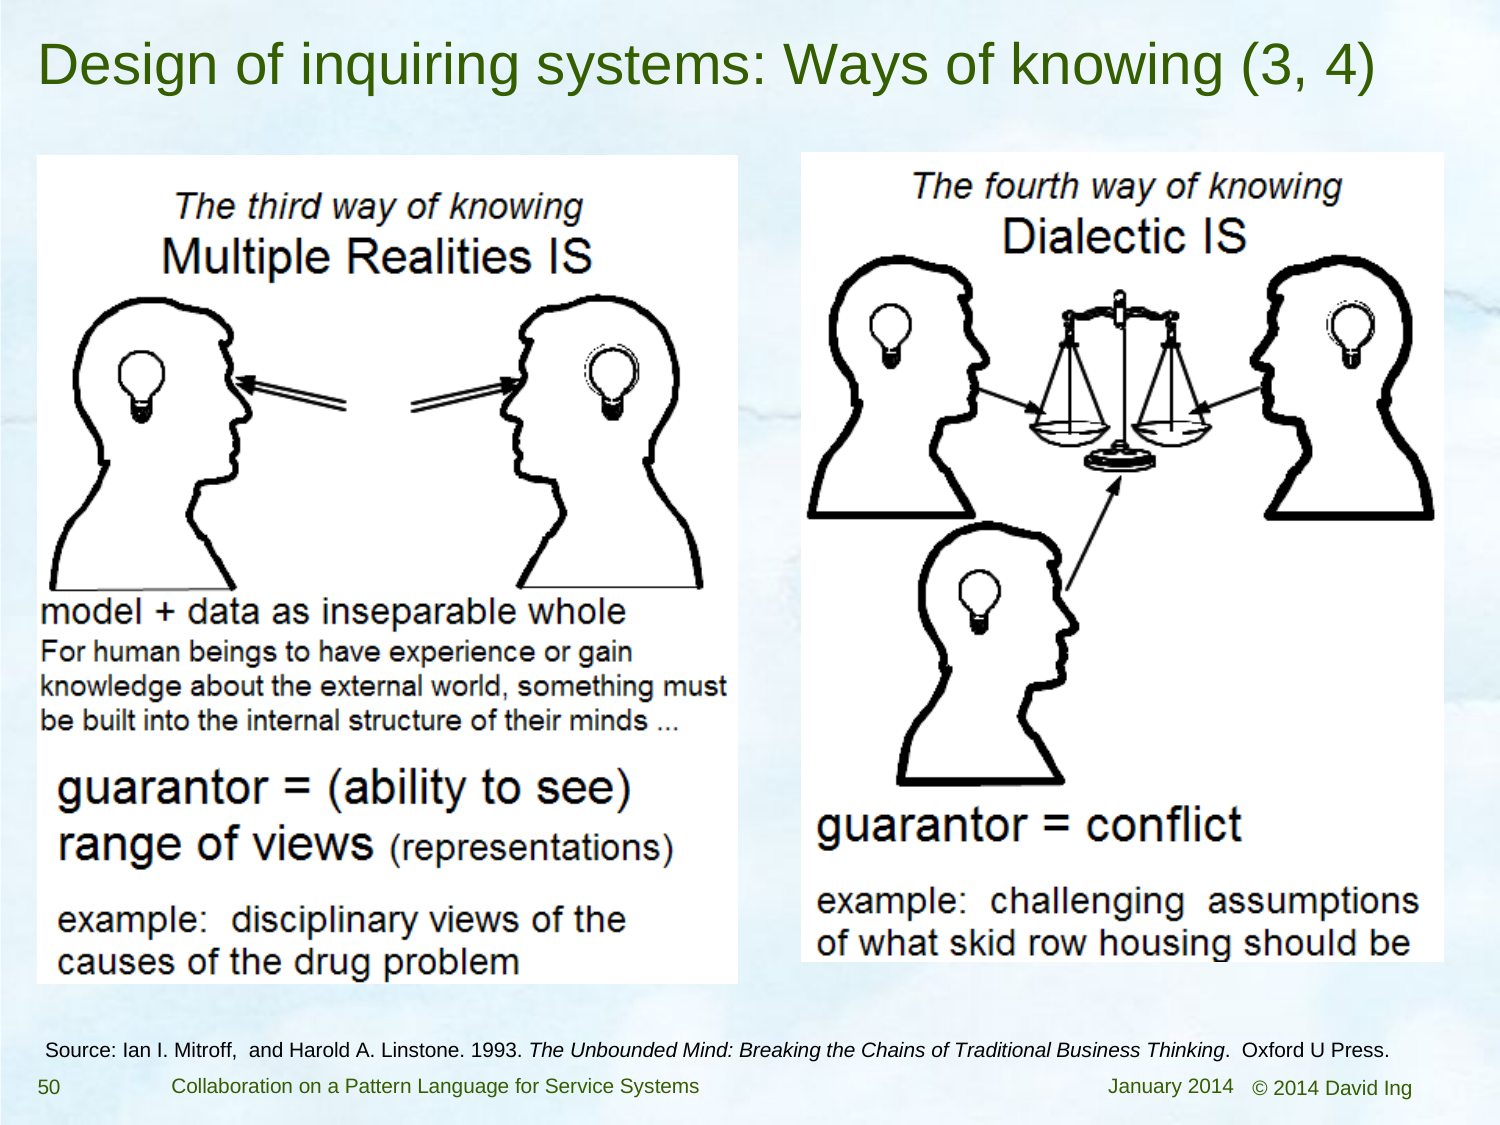

# Design of inquiring systems: Ways of knowing (3, 4)
| | |
| --- | --- |
| | |
| | |
| | |
| | |
| | |
| | |
| | |
| | |
| | |
| | |
| | |
Source: Ian I. Mitroff, and Harold A. Linstone. 1993. The Unbounded Mind: Breaking the Chains of Traditional Business Thinking. Oxford U Press.
-
Collaboration on a Pattern Language for Service Systems
January 2014
50